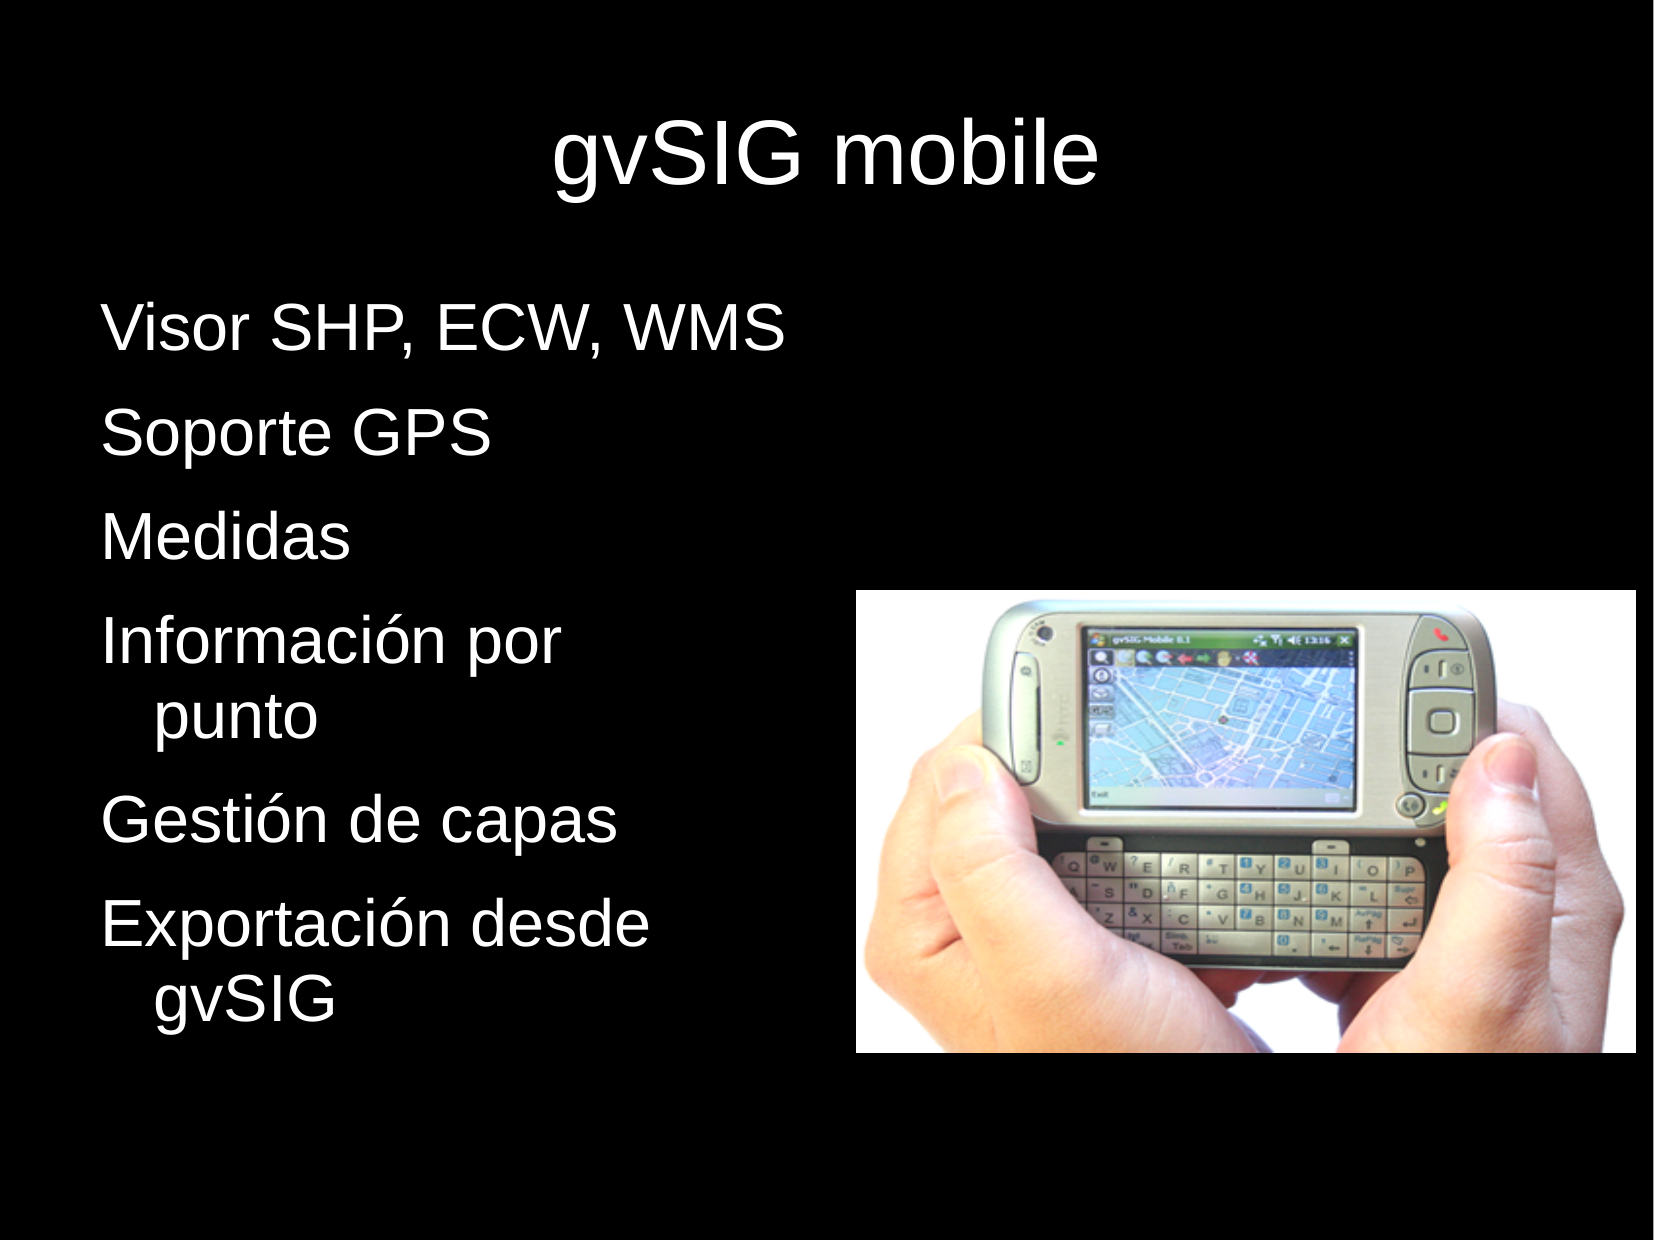

# gvSIG mobile
Visor SHP, ECW, WMS
Soporte GPS
Medidas
Información por
punto
Gestión de capas
Exportación desde
gvSIG